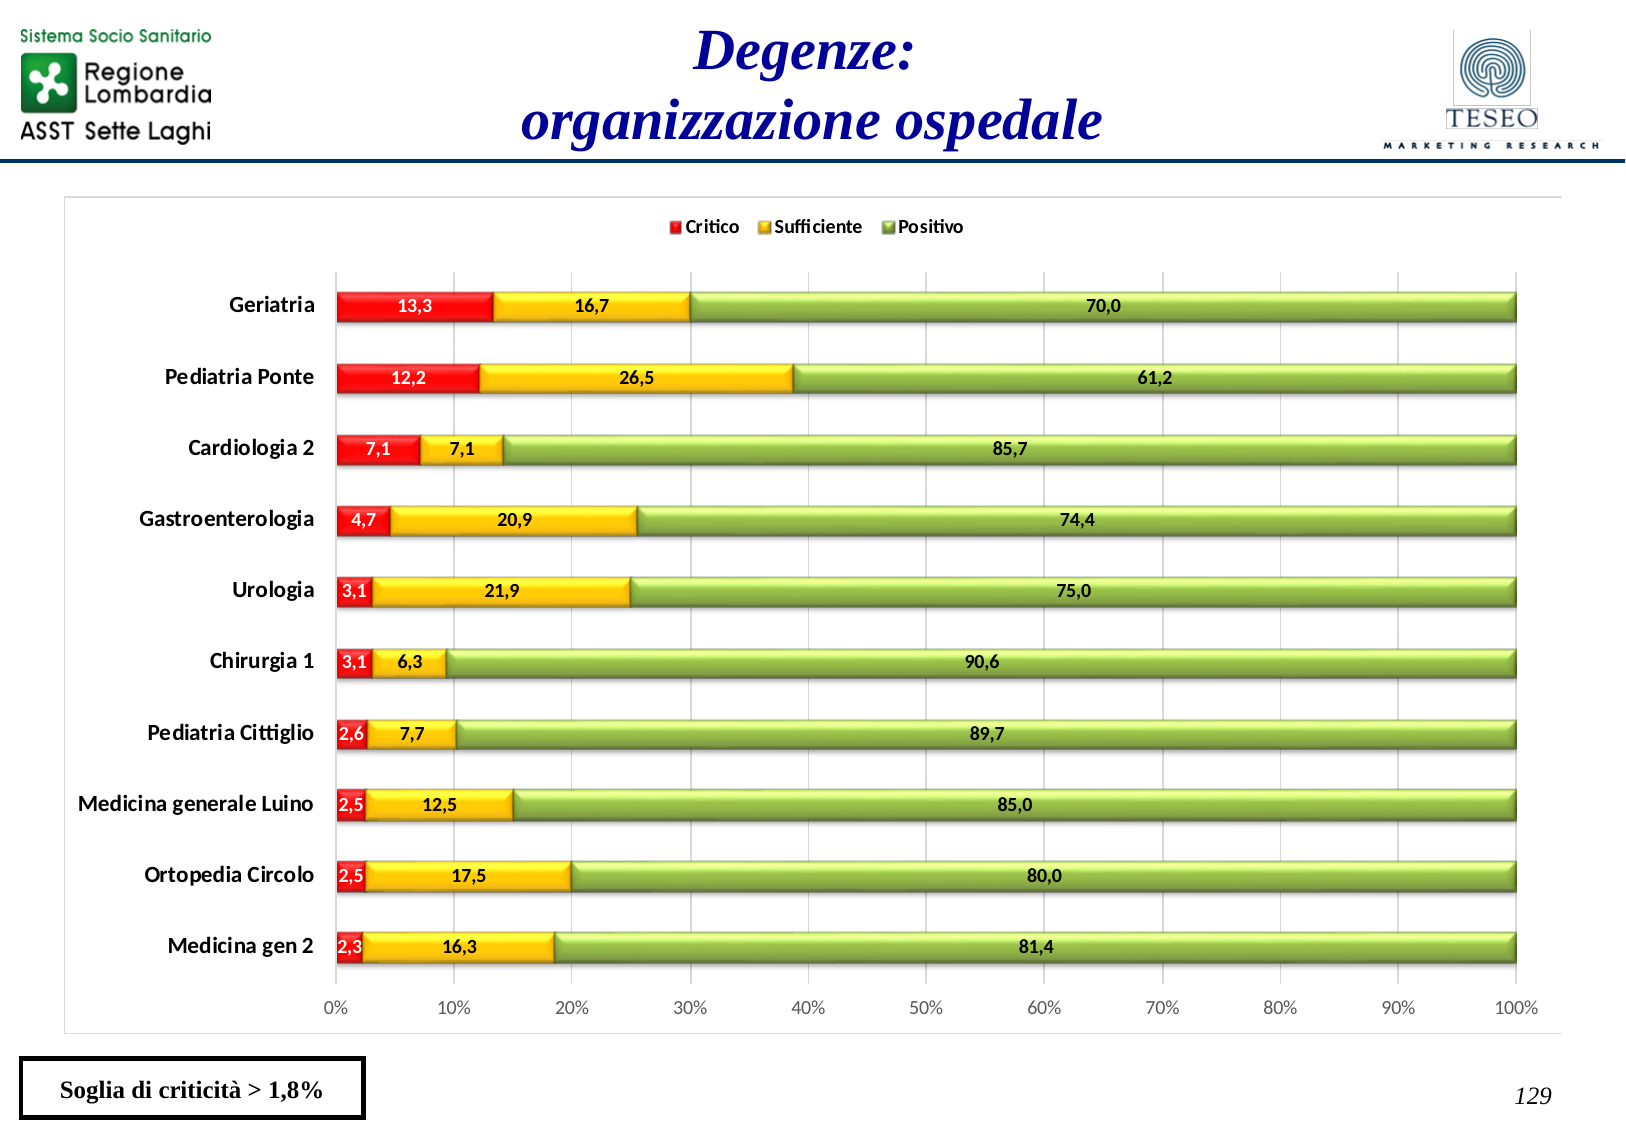

Degenze:
organizzazione ospedale
Soglia di criticità > 1,8%